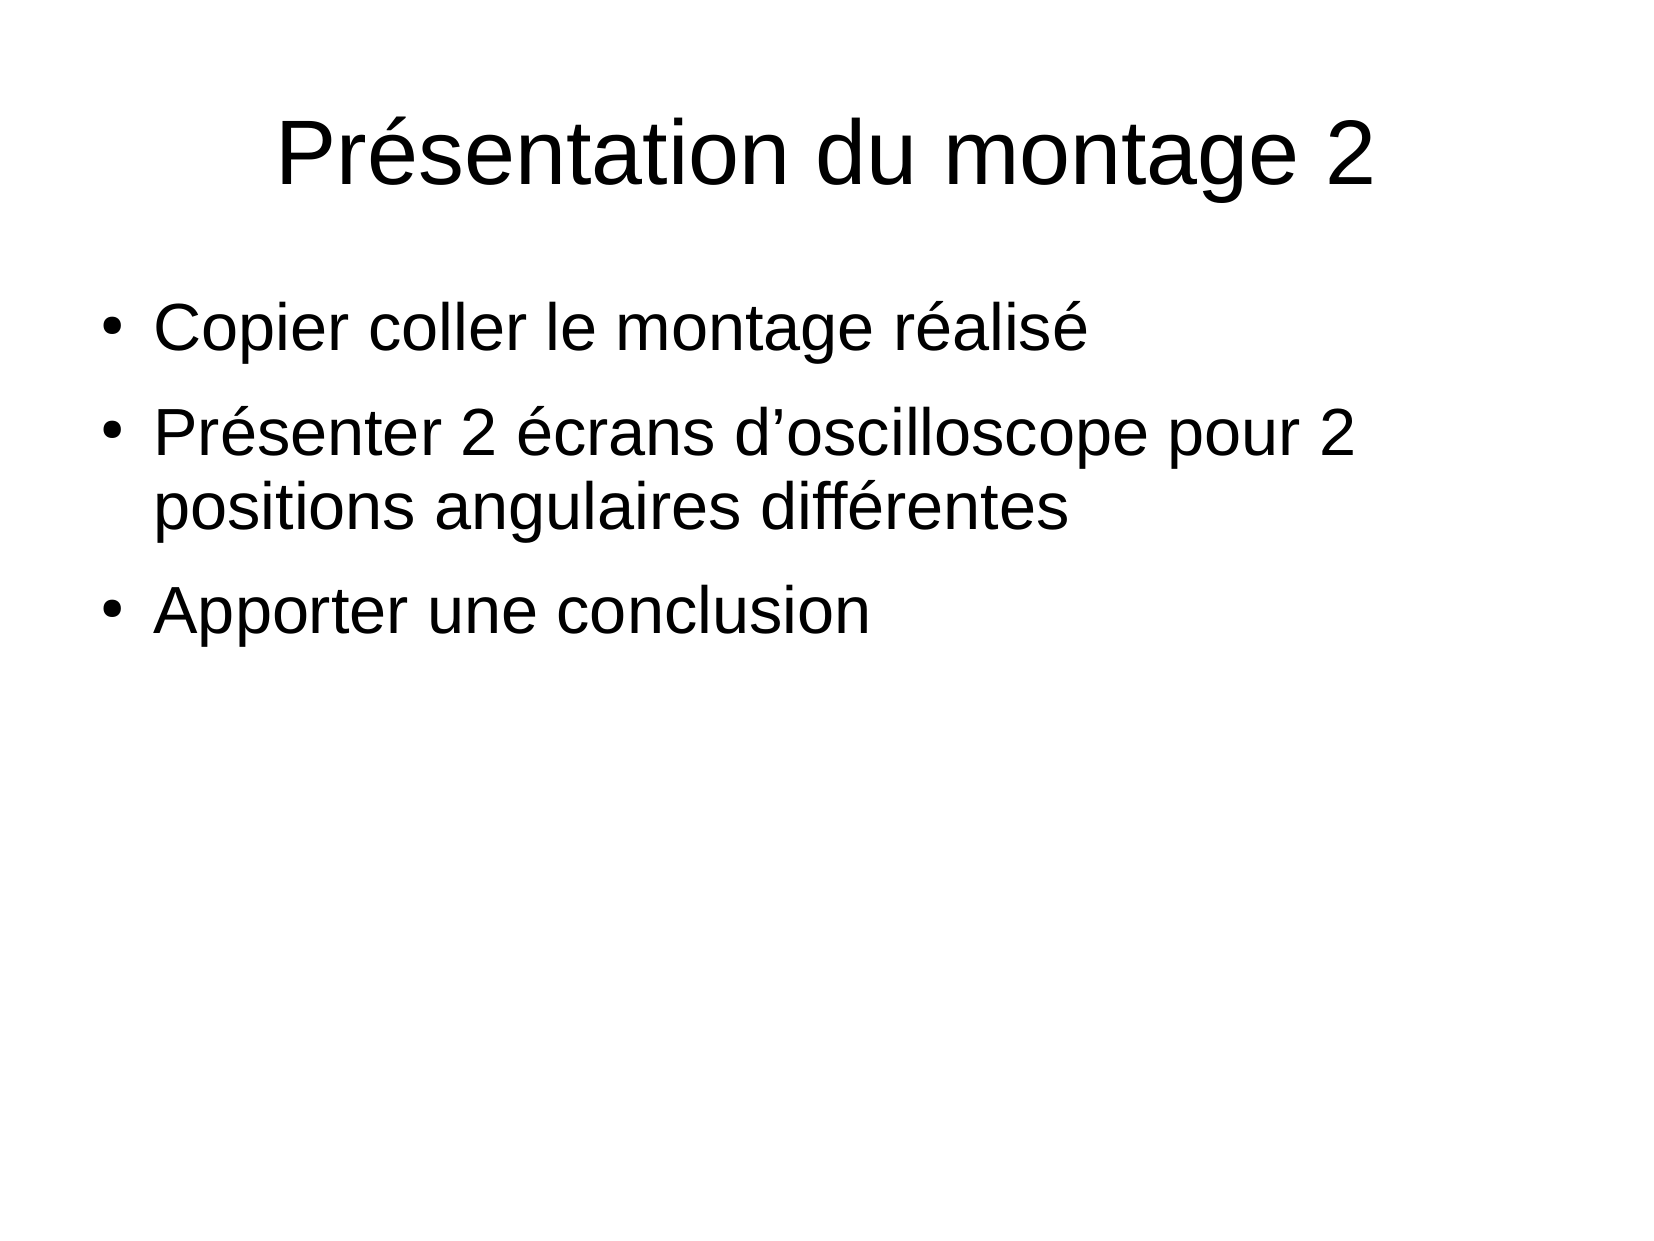

# Présentation du montage 2
Copier coller le montage réalisé
Présenter 2 écrans d’oscilloscope pour 2 positions angulaires différentes
Apporter une conclusion